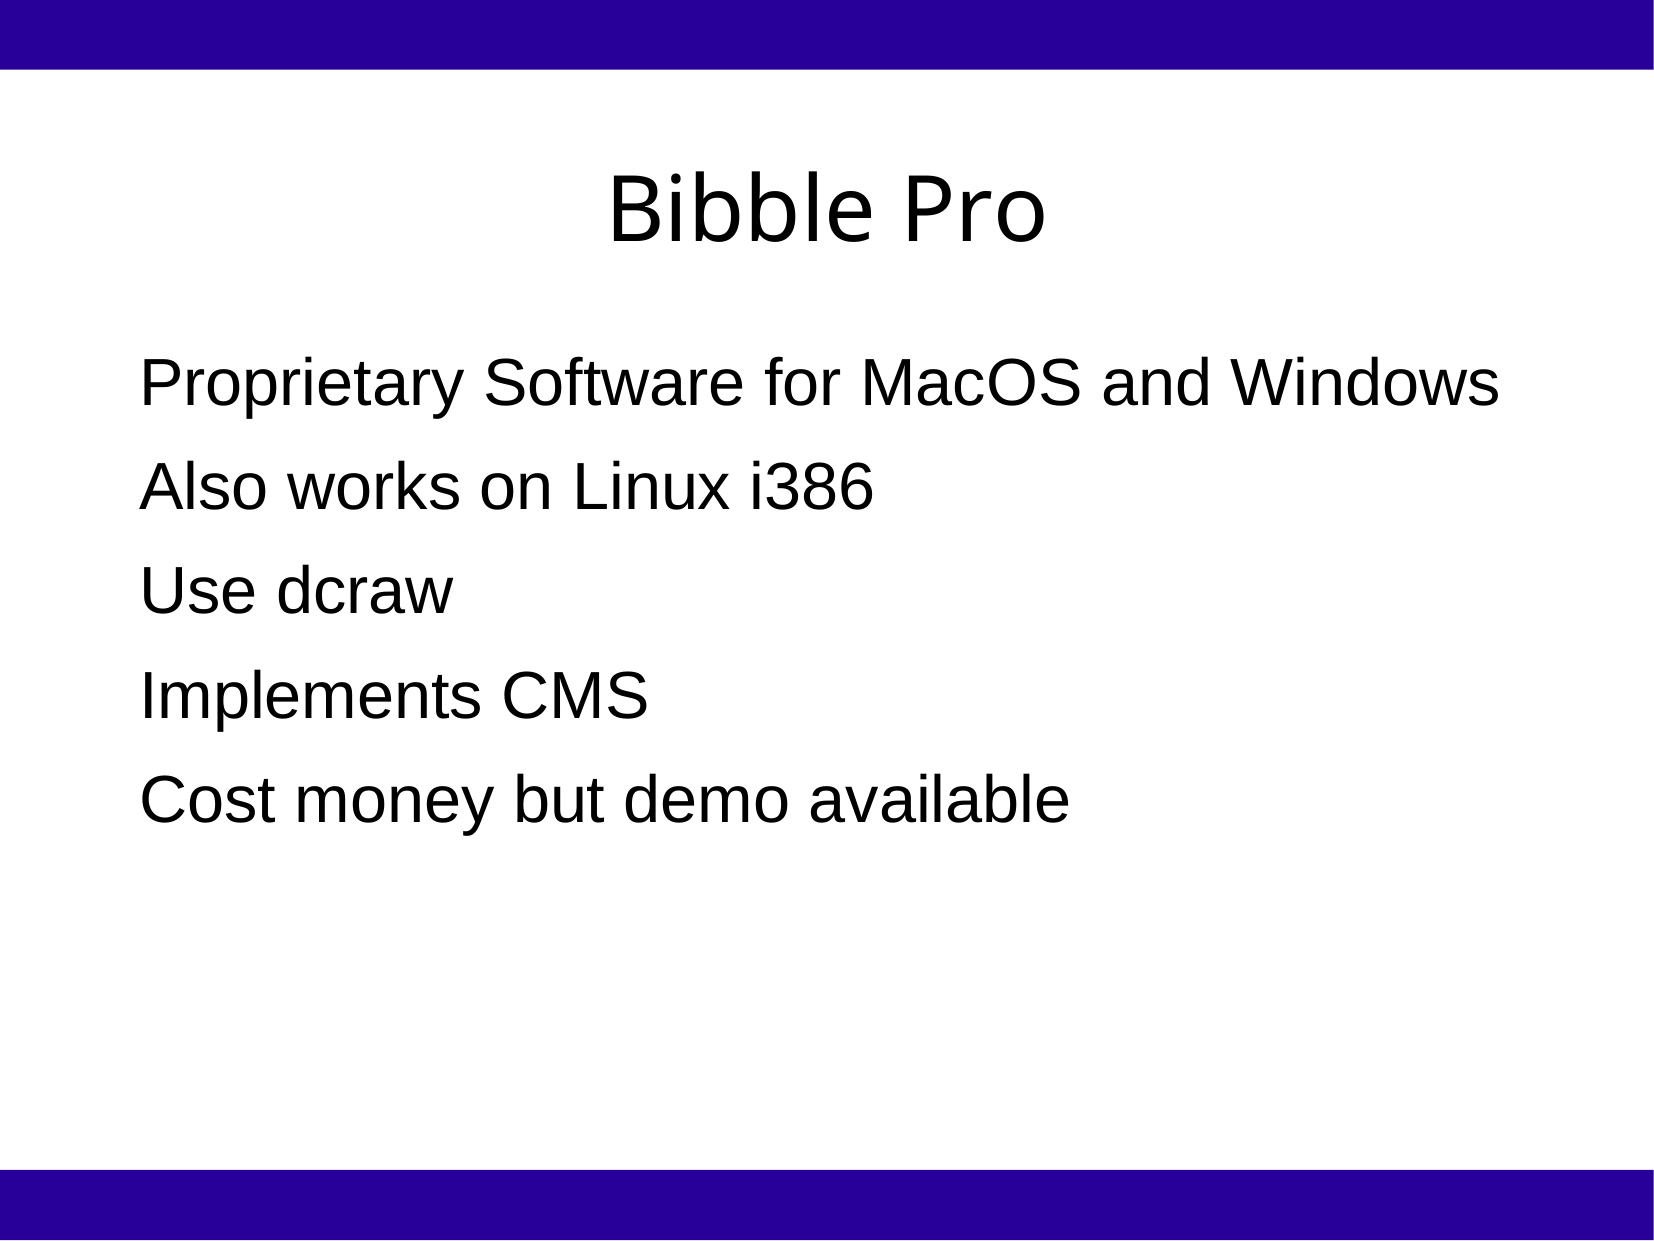

# Bibble Pro
Proprietary Software for MacOS and Windows
Also works on Linux i386
Use dcraw
Implements CMS
Cost money but demo available